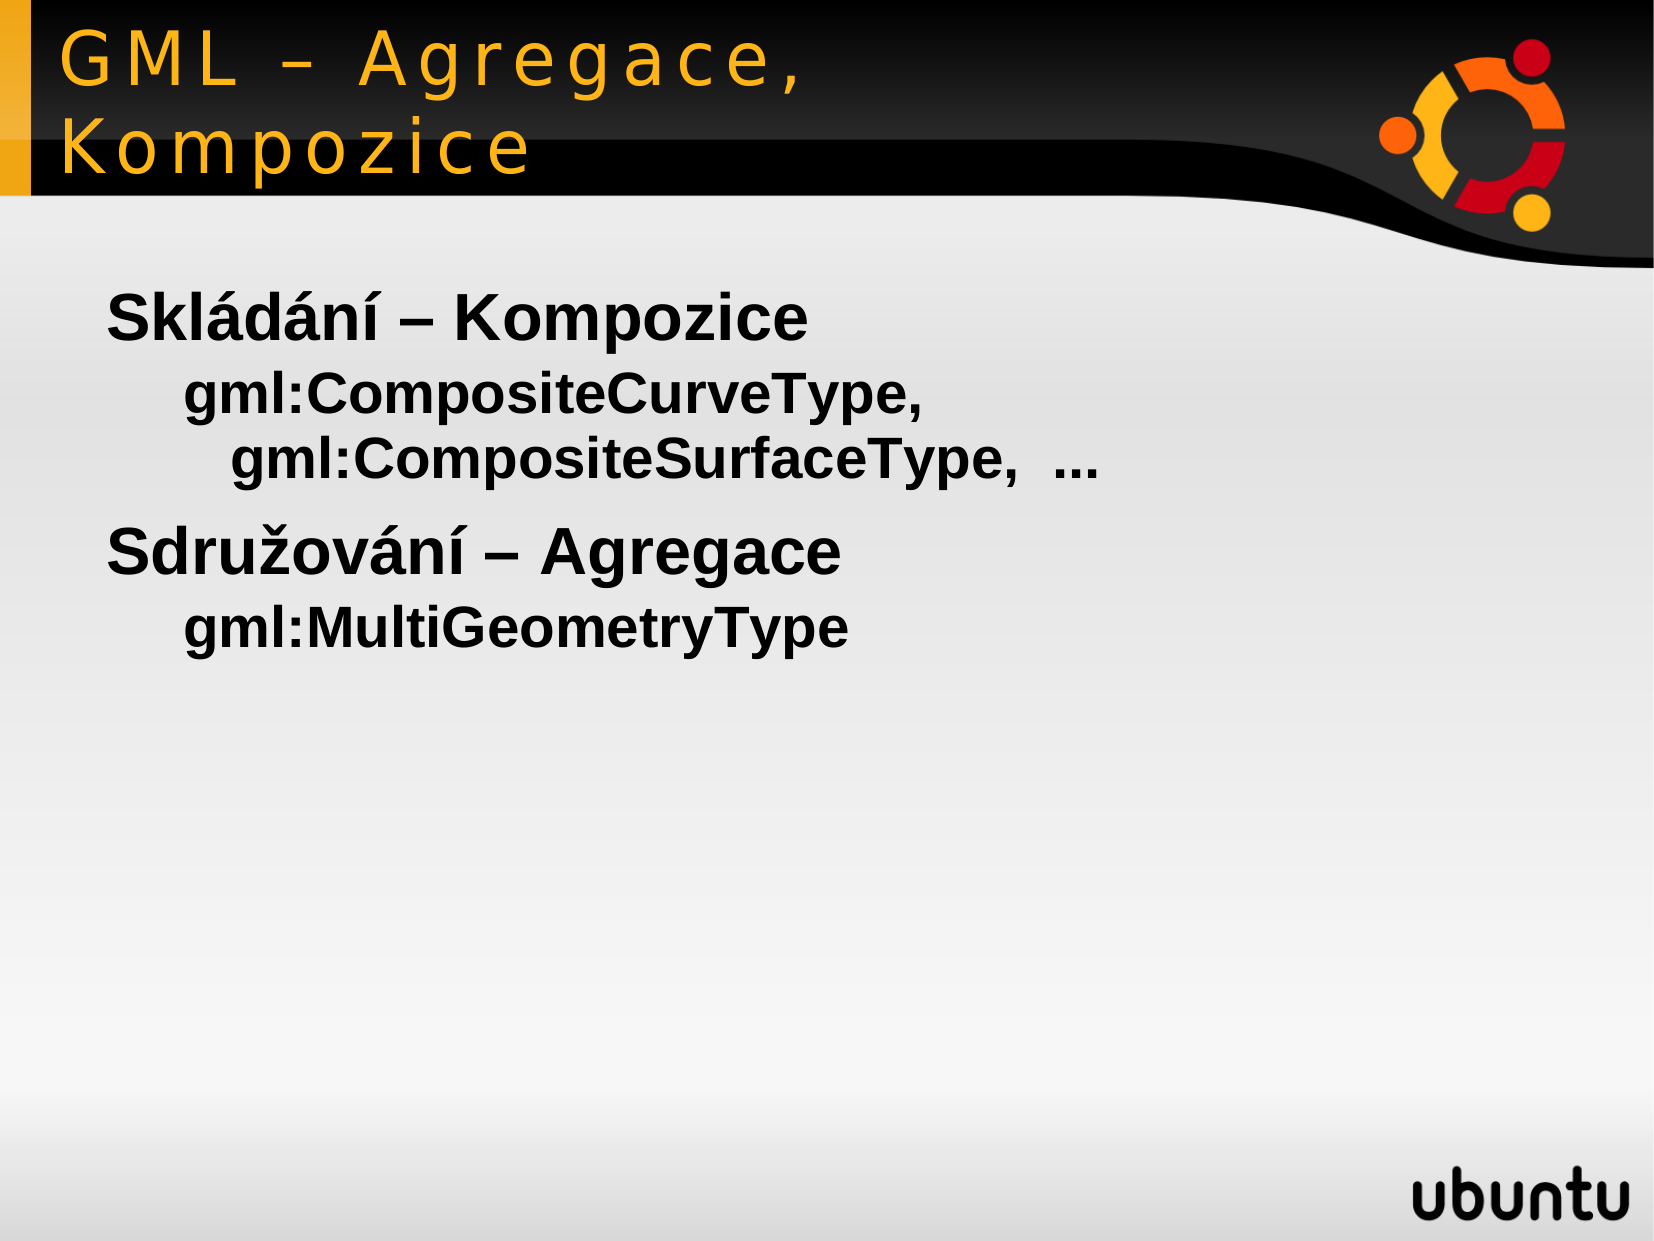

# GML – Agregace, Kompozice
Skládání – Kompozice
gml:CompositeCurveType, gml:CompositeSurfaceType, ...
Sdružování – Agregace
gml:MultiGeometryType